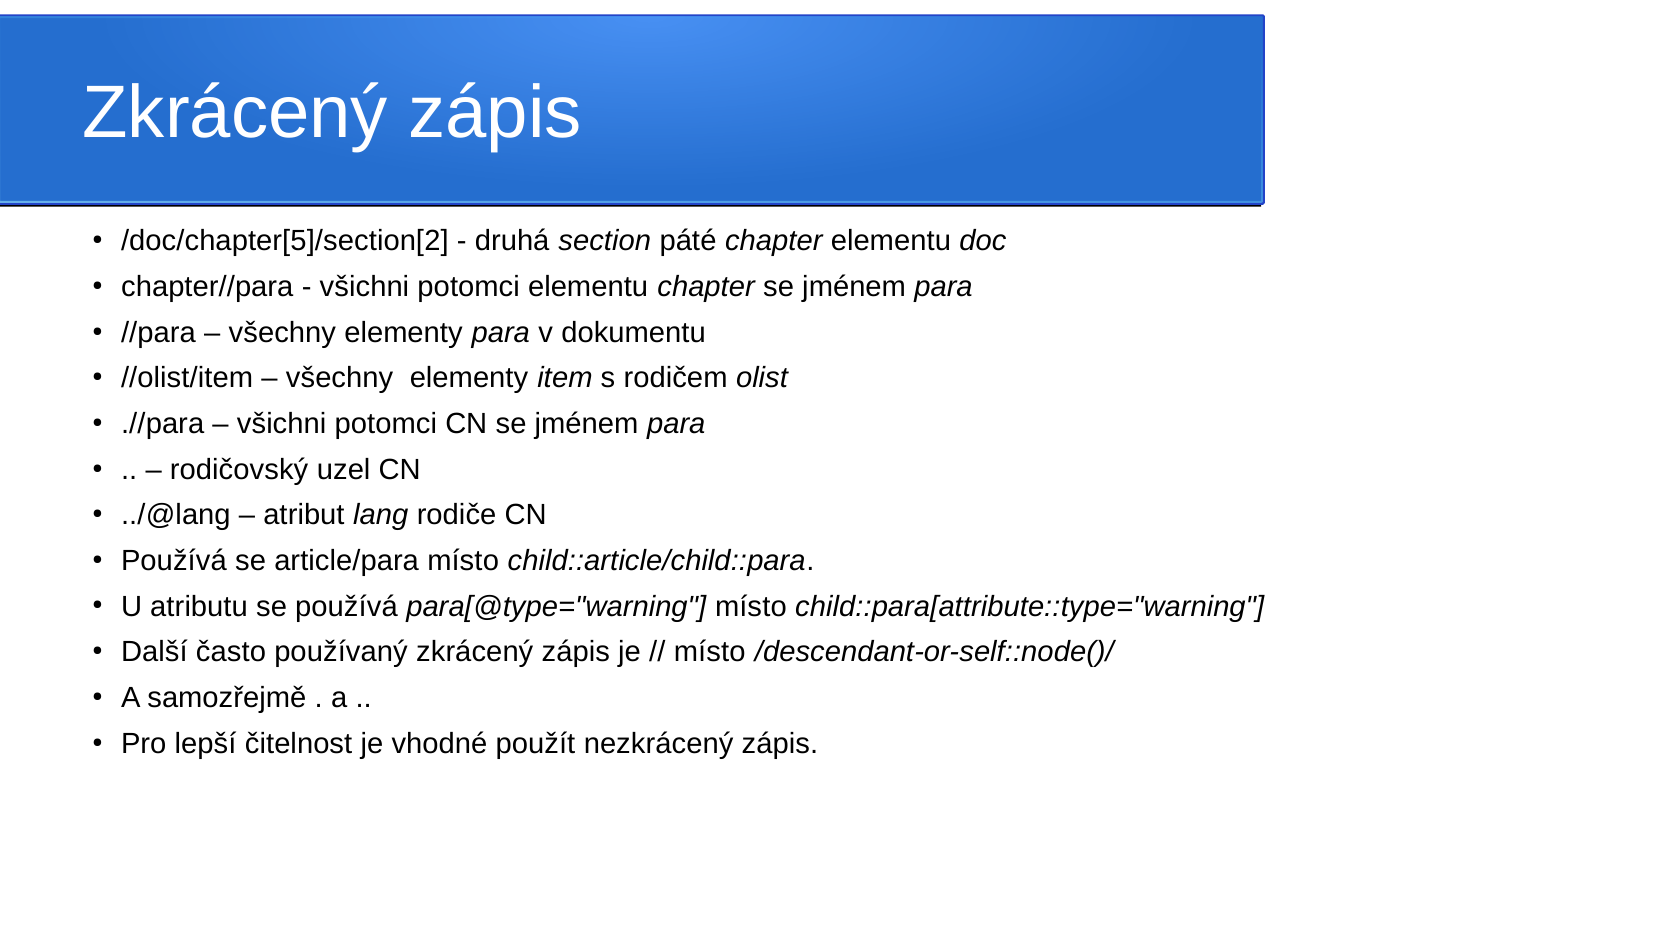

# Zkrácený zápis
/doc/chapter[5]/section[2] - druhá section páté chapter elementu doc
chapter//para - všichni potomci elementu chapter se jménem para
//para – všechny elementy para v dokumentu
//olist/item – všechny elementy item s rodičem olist
.//para – všichni potomci CN se jménem para
.. – rodičovský uzel CN
../@lang – atribut lang rodiče CN
Používá se article/para místo child::article/child::para.
U atributu se používá para[@type="warning"] místo child::para[attribute::type="warning"]
Další často používaný zkrácený zápis je // místo /descendant-or-self::node()/
A samozřejmě . a ..
Pro lepší čitelnost je vhodné použít nezkrácený zápis.